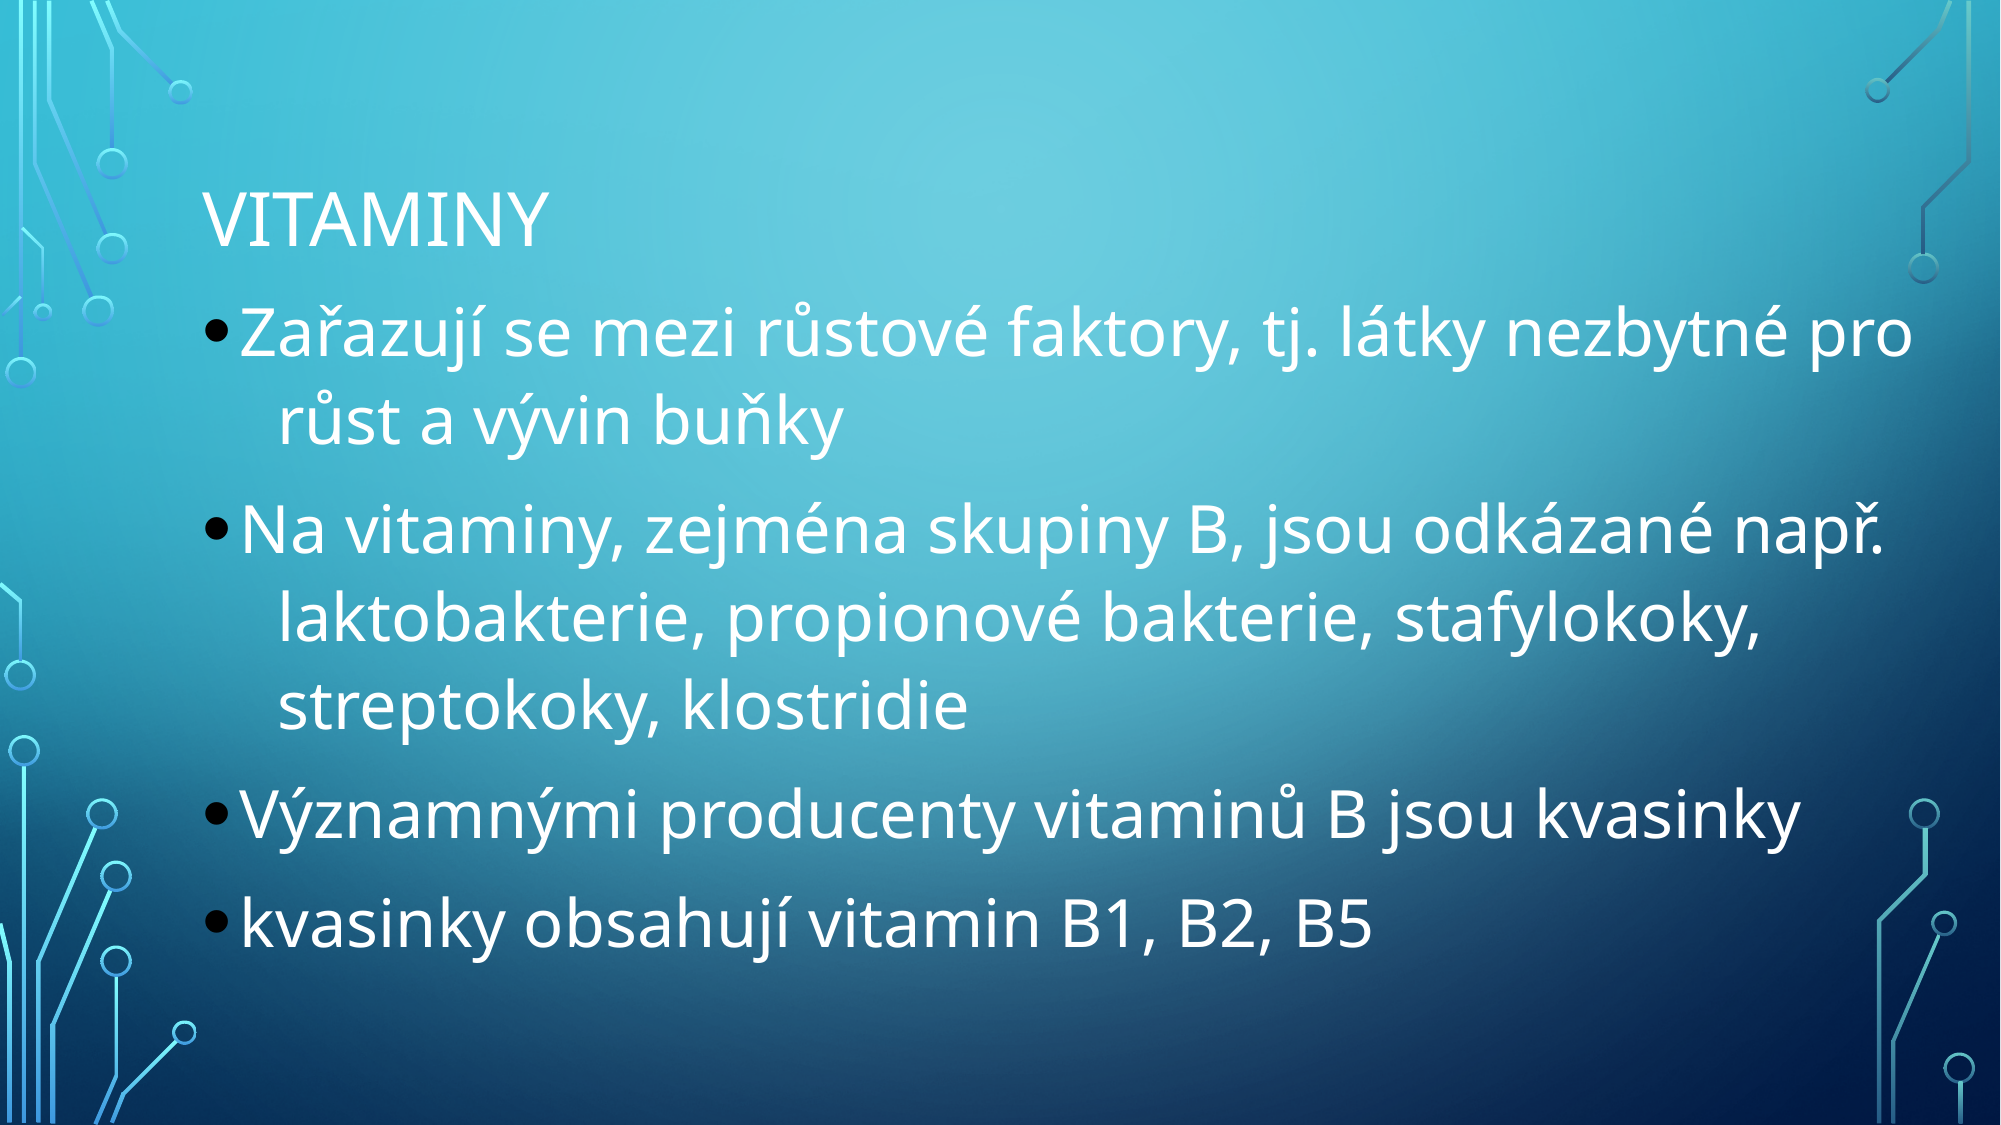

# vitaminy
Zařazují se mezi růstové faktory, tj. látky nezbytné pro růst a vývin buňky
Na vitaminy, zejména skupiny B, jsou odkázané např. laktobakterie, propionové bakterie, stafylokoky, streptokoky, klostridie
Významnými producenty vitaminů B jsou kvasinky
kvasinky obsahují vitamin B1, B2, B5